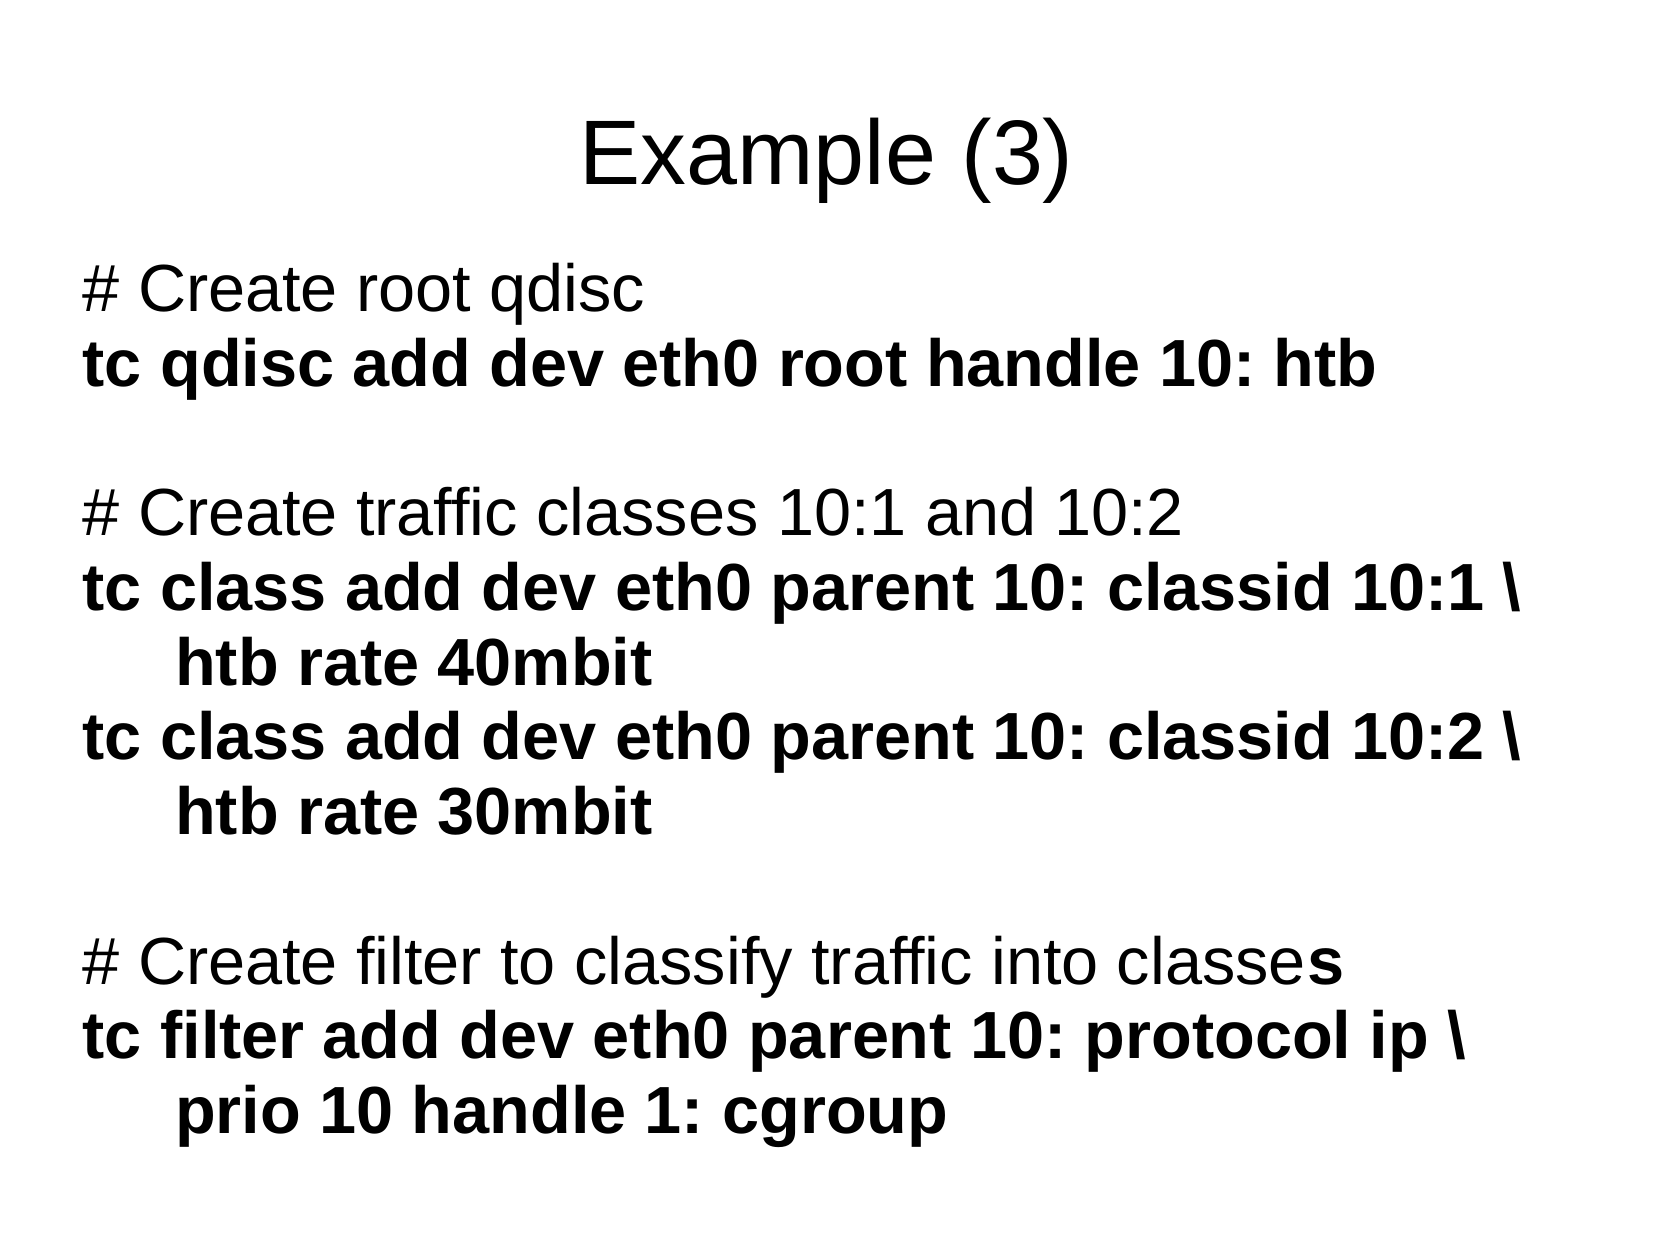

# Example (3)
# Create root qdisc
tc qdisc add dev eth0 root handle 10: htb
# Create traffic classes 10:1 and 10:2
tc class add dev eth0 parent 10: classid 10:1 \
 htb rate 40mbit
tc class add dev eth0 parent 10: classid 10:2 \
 htb rate 30mbit
# Create filter to classify traffic into classes
tc filter add dev eth0 parent 10: protocol ip \
 prio 10 handle 1: cgroup